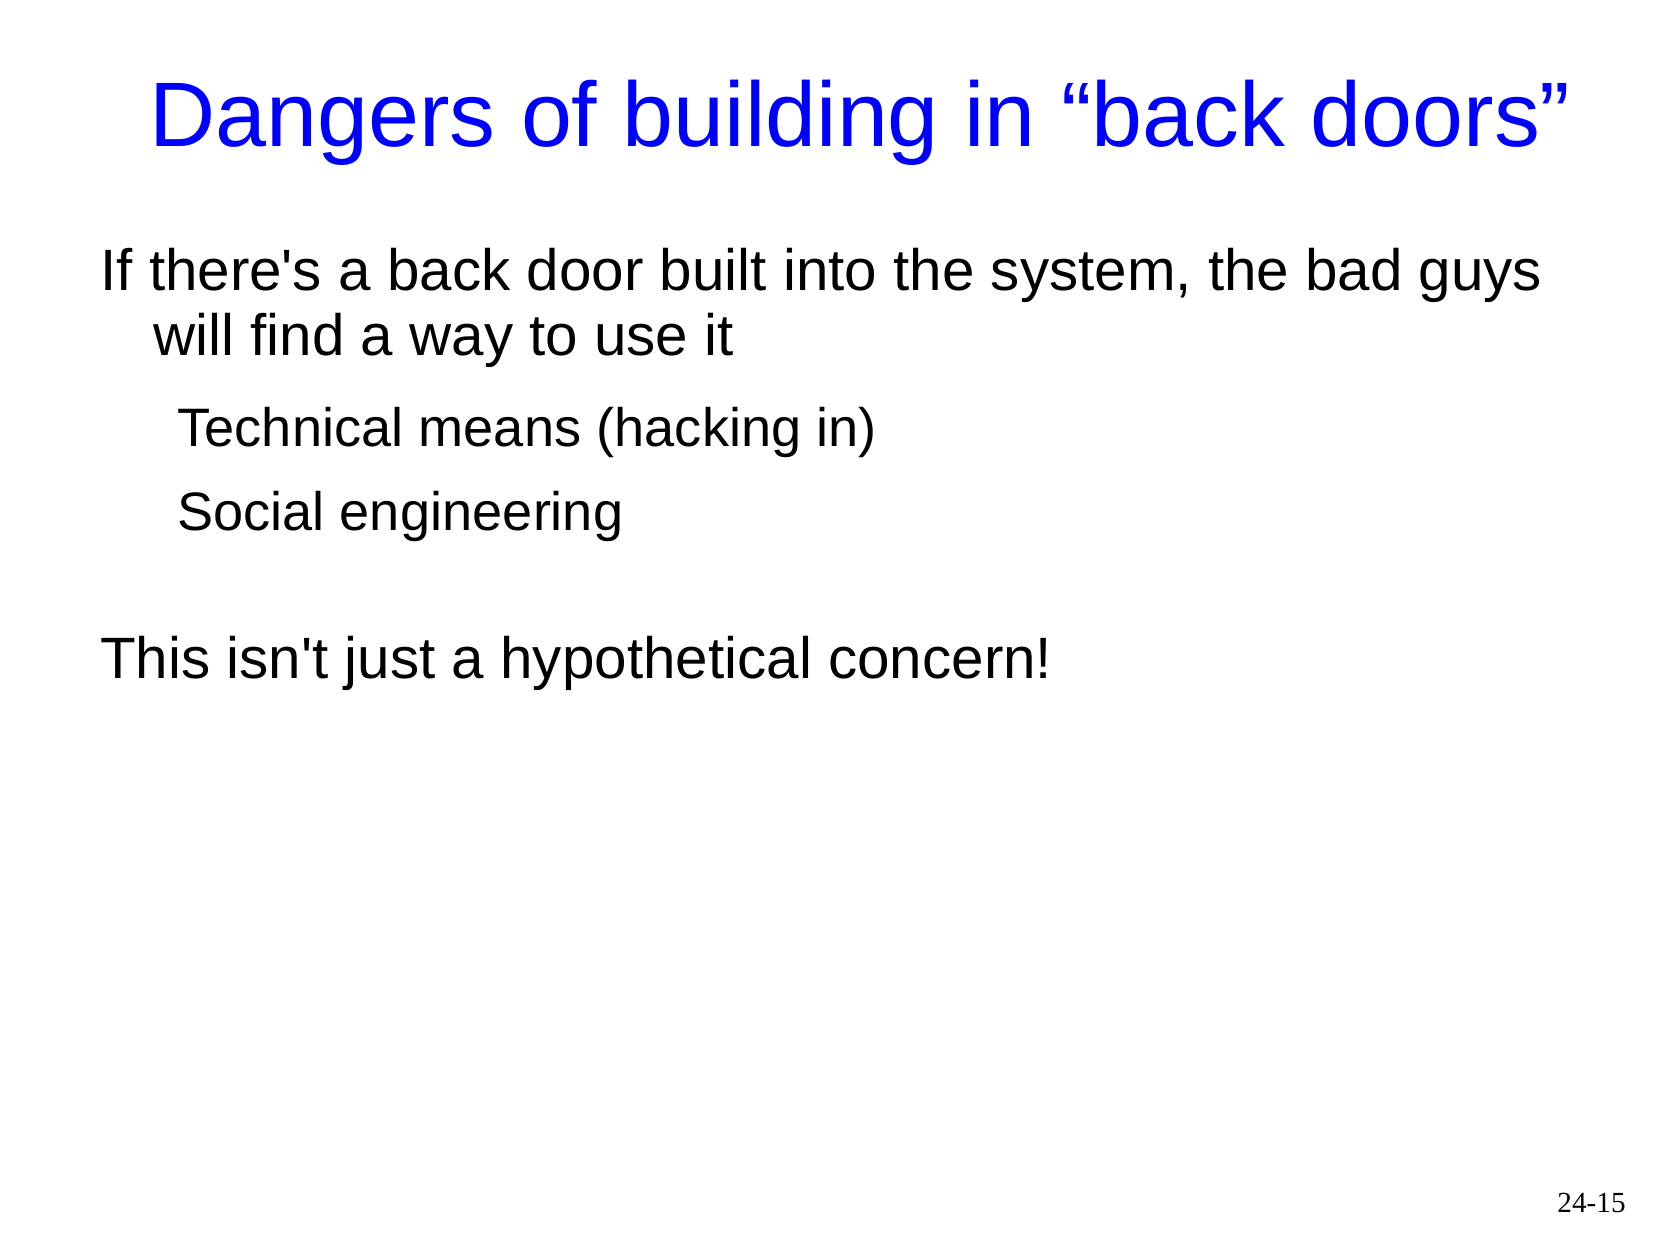

# Dangers of building in “back doors”
If there's a back door built into the system, the bad guys will find a way to use it
Technical means (hacking in)
Social engineering
This isn't just a hypothetical concern!